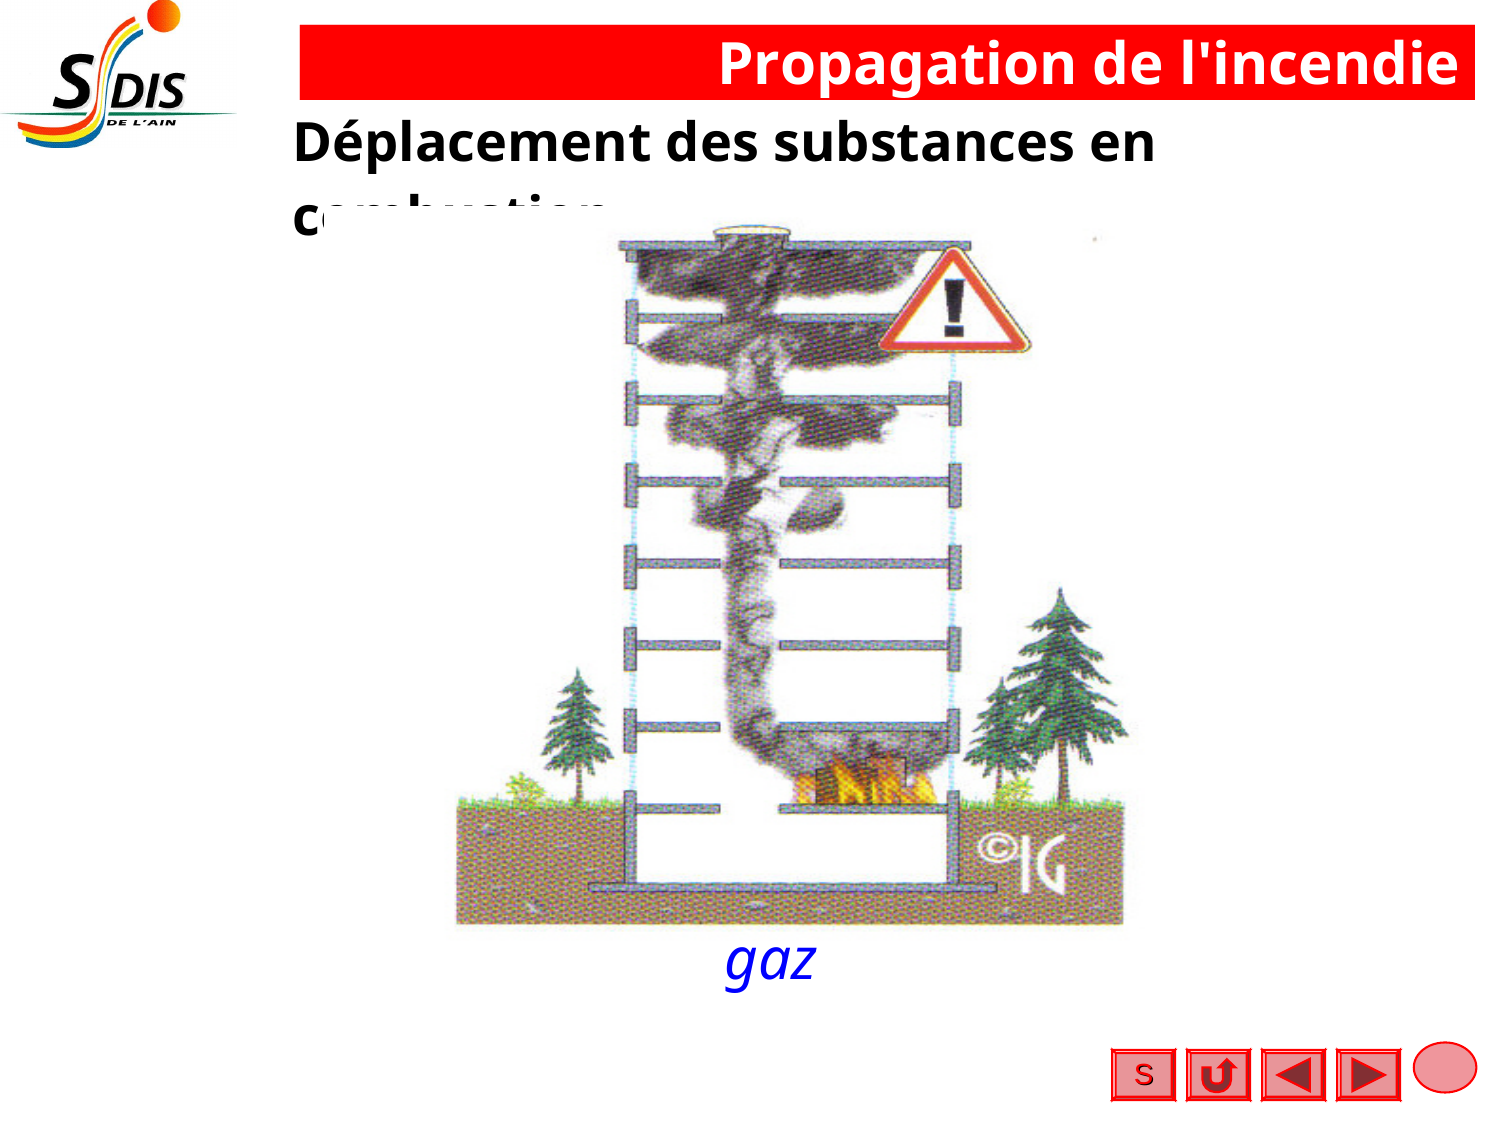

Propagation de l'incendie
# Déplacement des substances en combustion
gaz